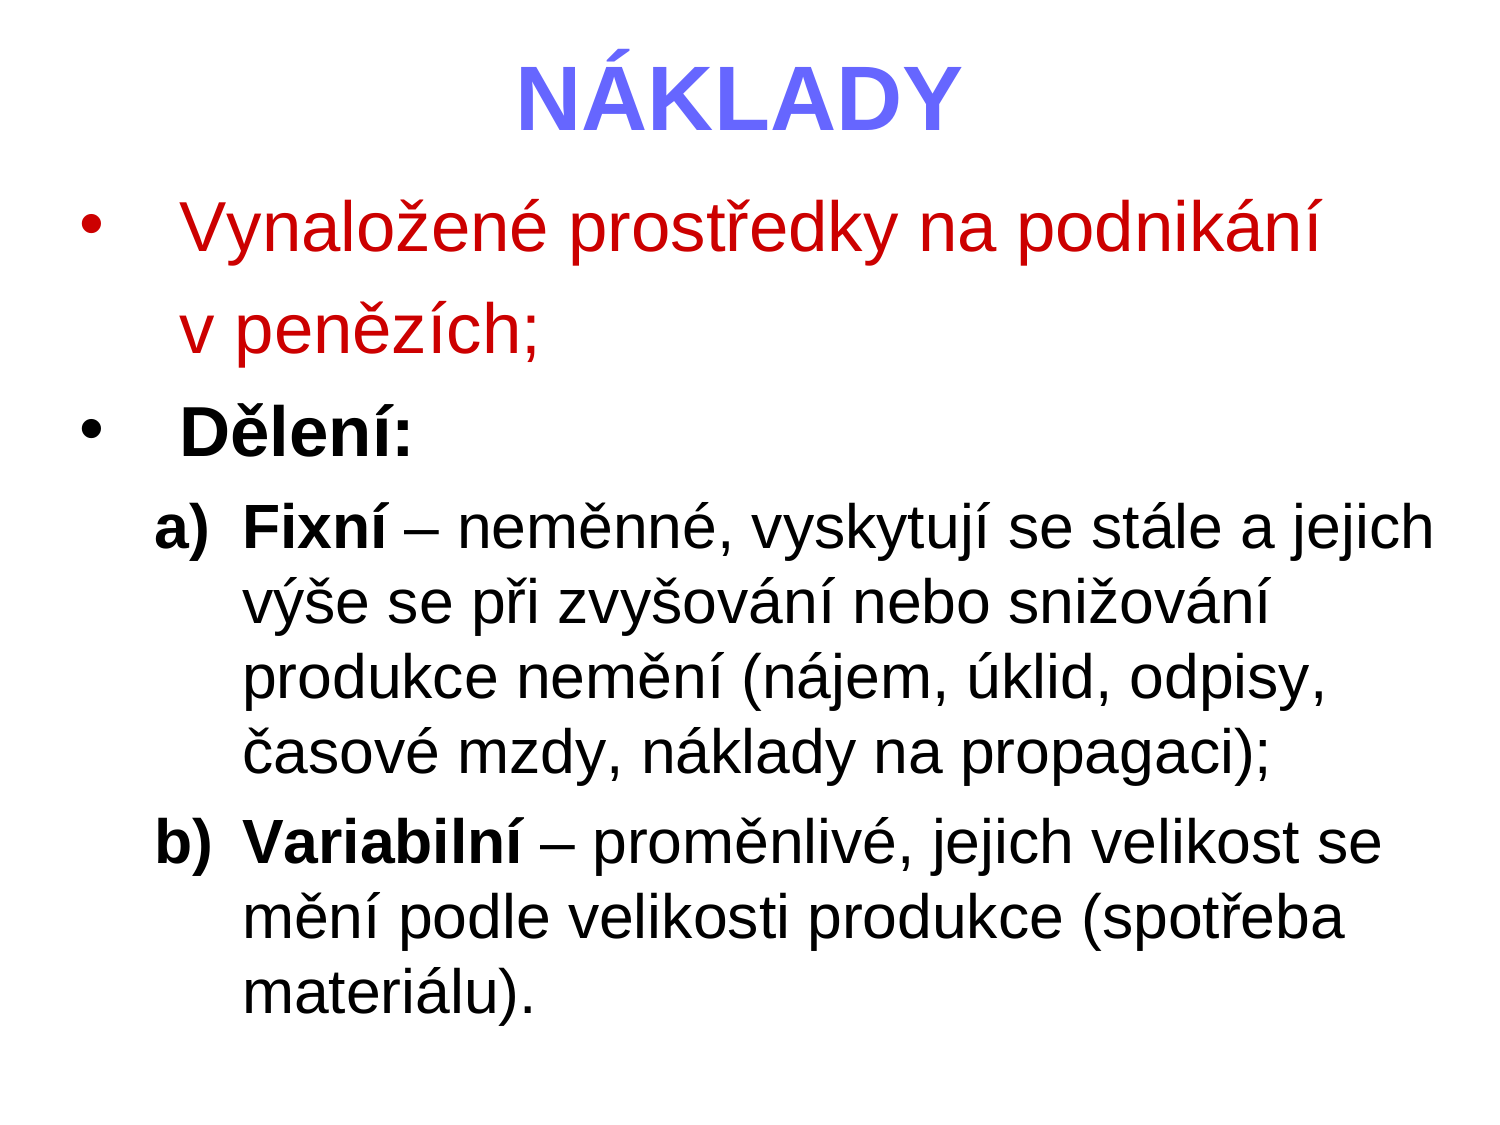

# NÁKLADY
Vynaložené prostředky na podnikání
	v penězích;
Dělení:
Fixní – neměnné, vyskytují se stále a jejich výše se při zvyšování nebo snižování produkce nemění (nájem, úklid, odpisy, časové mzdy, náklady na propagaci);
Variabilní – proměnlivé, jejich velikost se mění podle velikosti produkce (spotřeba materiálu).